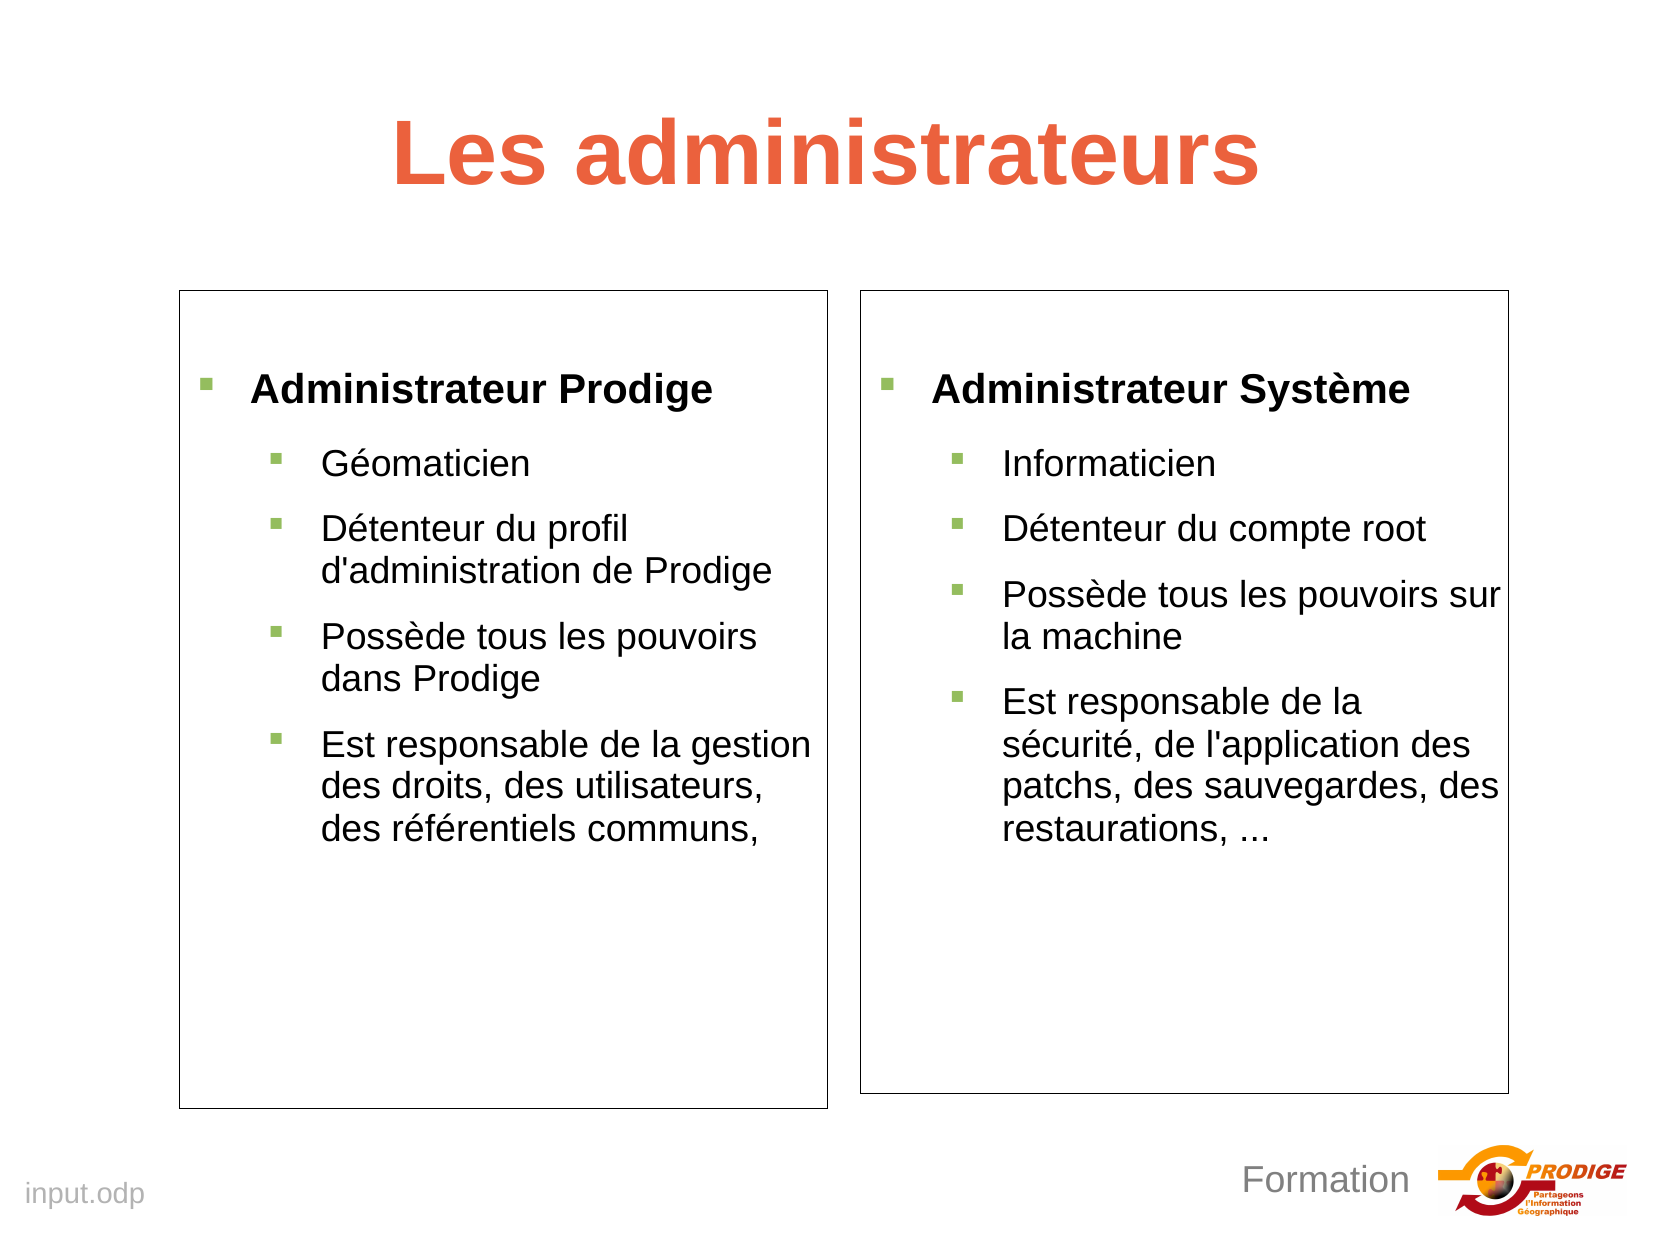

# Les administrateurs
Administrateur Prodige
Géomaticien
Détenteur du profil d'administration de Prodige
Possède tous les pouvoirs dans Prodige
Est responsable de la gestion des droits, des utilisateurs, des référentiels communs,
Administrateur Système
Informaticien
Détenteur du compte root
Possède tous les pouvoirs sur la machine
Est responsable de la sécurité, de l'application des patchs, des sauvegardes, des restaurations, ...